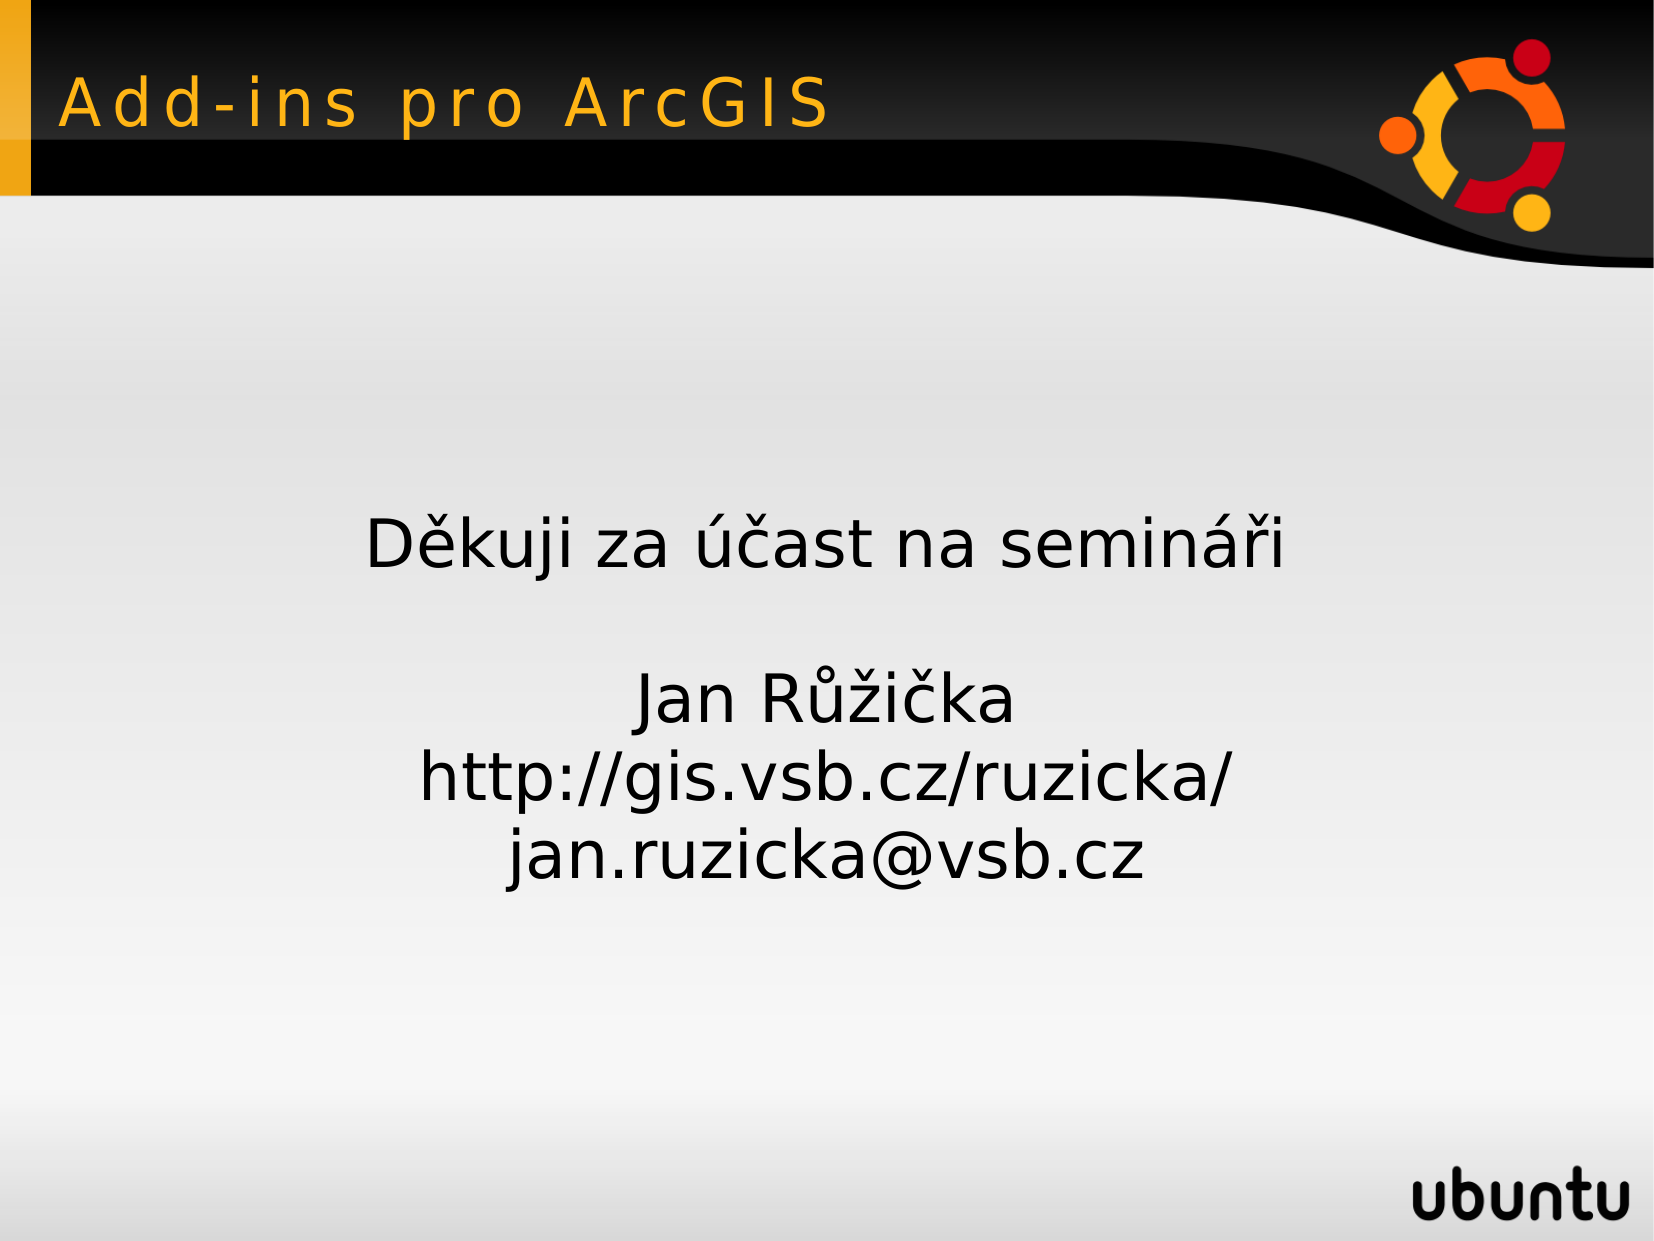

# Add-ins pro ArcGIS
Děkuji za účast na semináři
Jan Růžička
http://gis.vsb.cz/ruzicka/
jan.ruzicka@vsb.cz